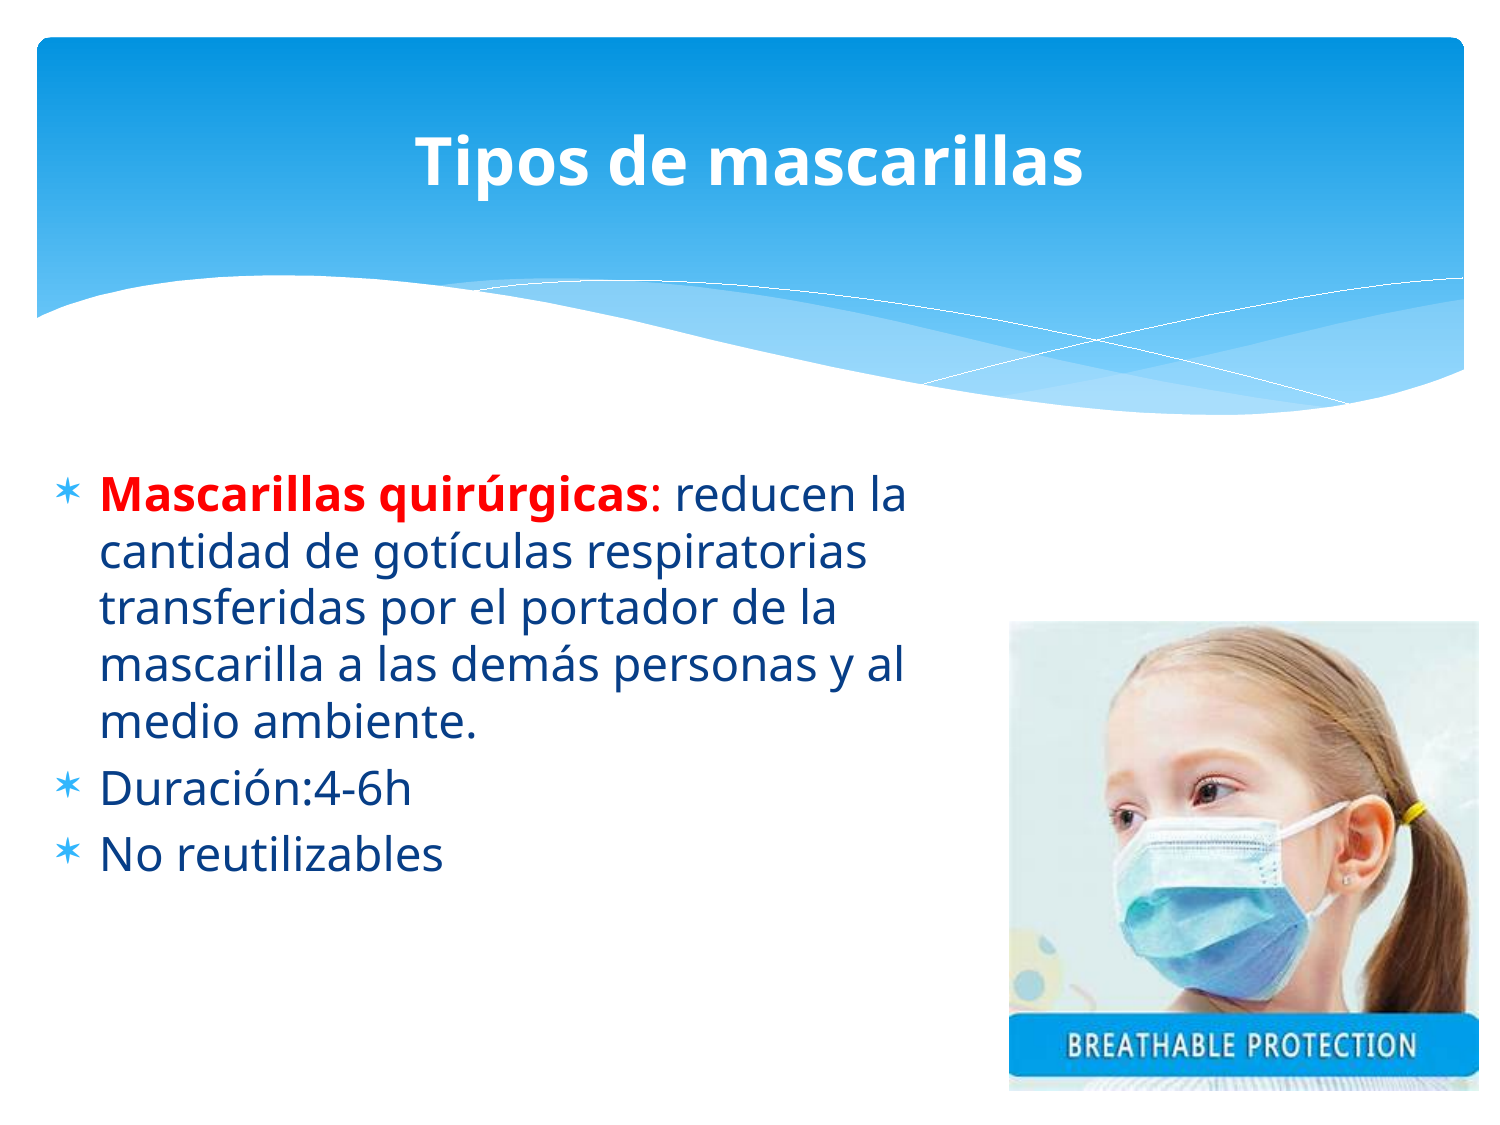

Tipos de mascarillas
# Mascarillas quirúrgicas: reducen la cantidad de gotículas respiratorias transferidas por el portador de la mascarilla a las demás personas y al medio ambiente.
Duración:4-6h
No reutilizables